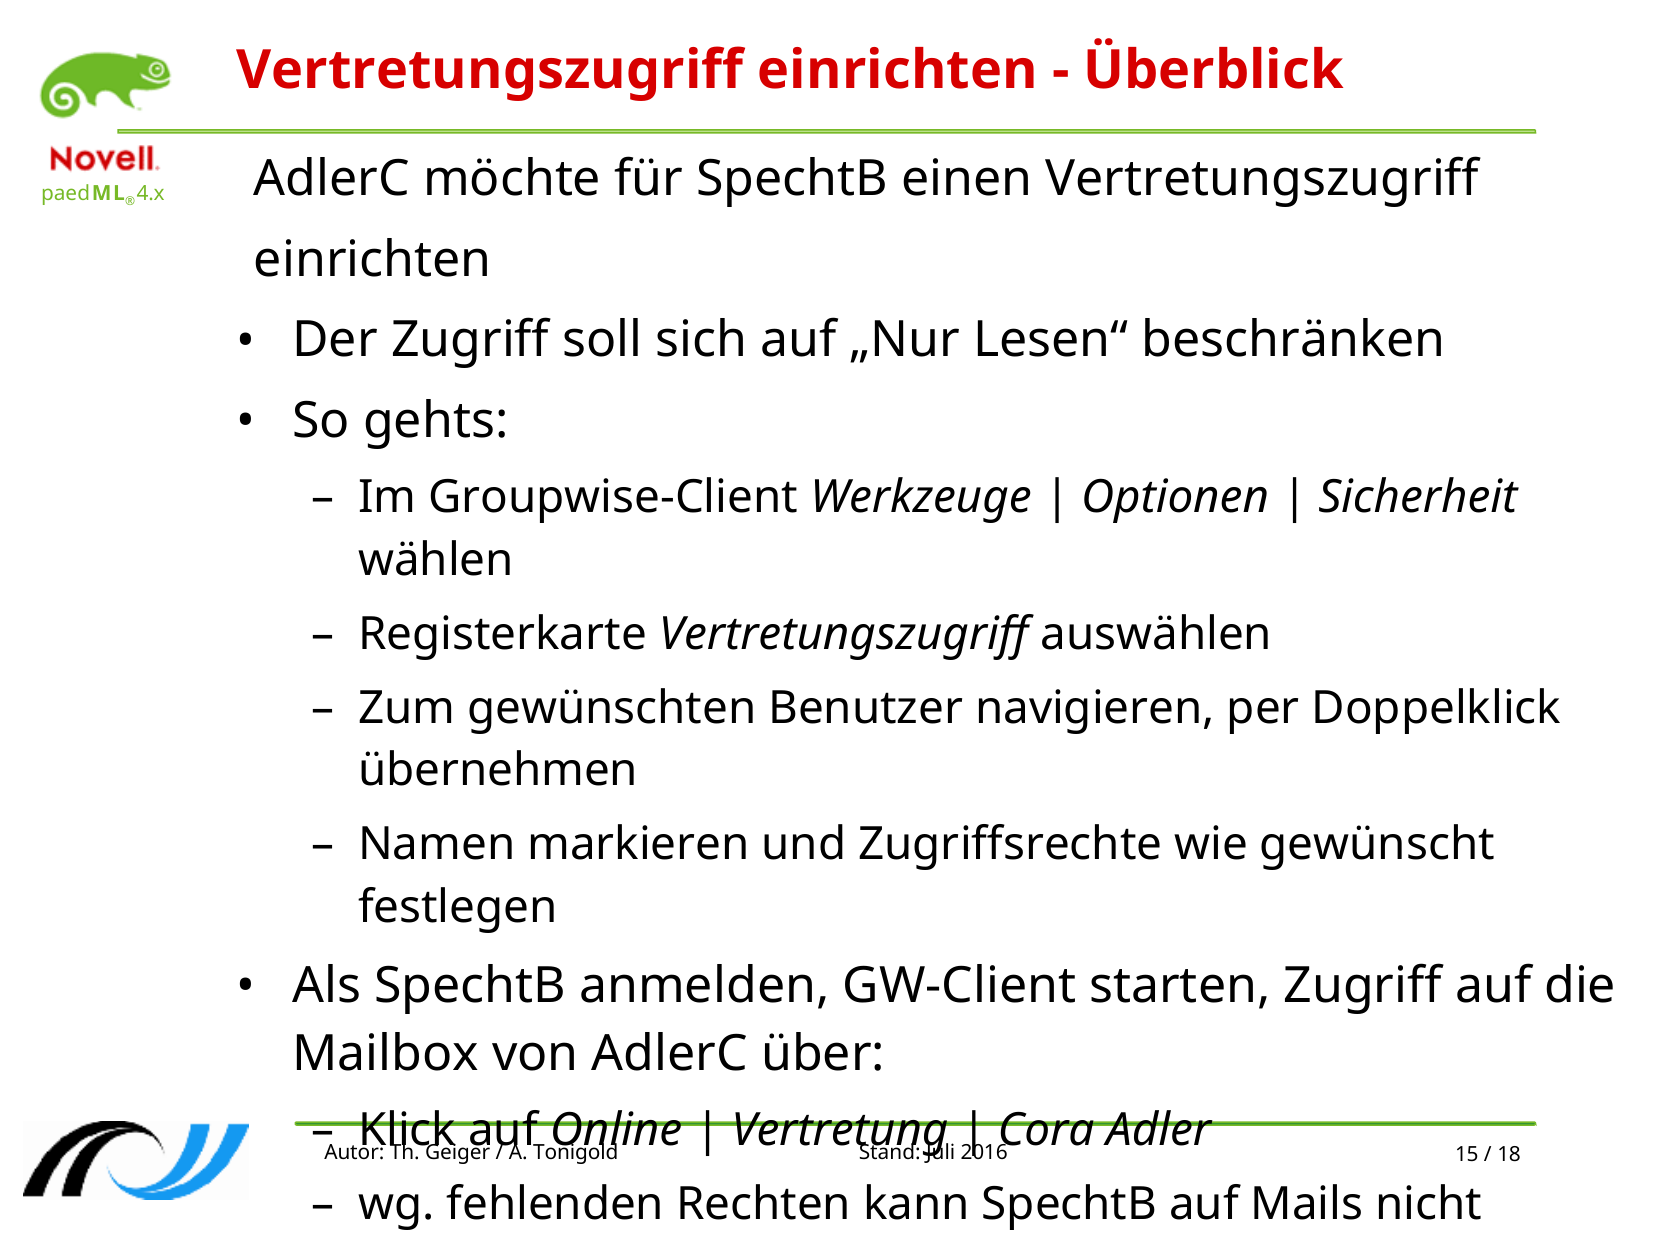

# Vertretungszugriff einrichten - Überblick
AdlerC möchte für SpechtB einen Vertretungszugriff
einrichten
Der Zugriff soll sich auf „Nur Lesen“ beschränken
So gehts:
Im Groupwise-Client Werkzeuge | Optionen | Sicherheit wählen
Registerkarte Vertretungszugriff auswählen
Zum gewünschten Benutzer navigieren, per Doppelklick übernehmen
Namen markieren und Zugriffsrechte wie gewünscht festlegen
Als SpechtB anmelden, GW-Client starten, Zugriff auf die Mailbox von AdlerC über:
Klick auf Online | Vertretung | Cora Adler
wg. fehlenden Rechten kann SpechtB auf Mails nicht antworten
Autor: Th. Geiger / A. Tonigold
Juli 2016
15